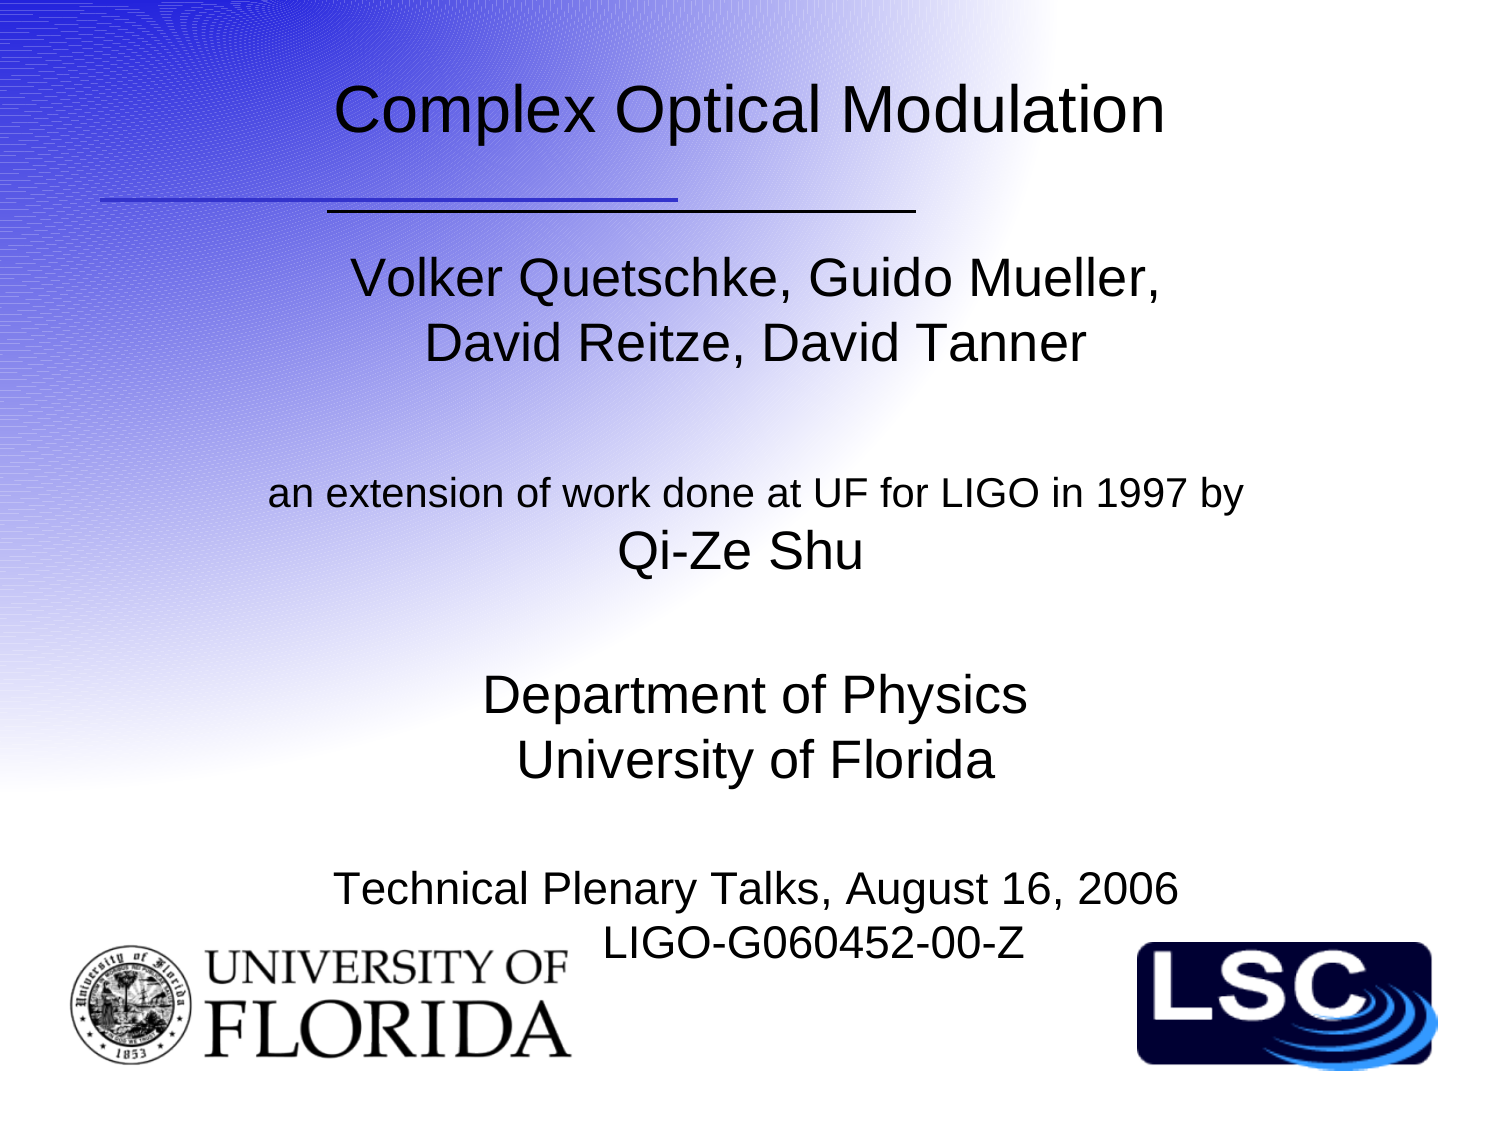

# Complex Optical Modulation
Volker Quetschke, Guido Mueller,
David Reitze, David Tanner
an extension of work done at UF for LIGO in 1997 by
Qi-Ze Shu
Department of Physics
University of Florida
Technical Plenary Talks, August 16, 2006
 LIGO-G060452-00-Z